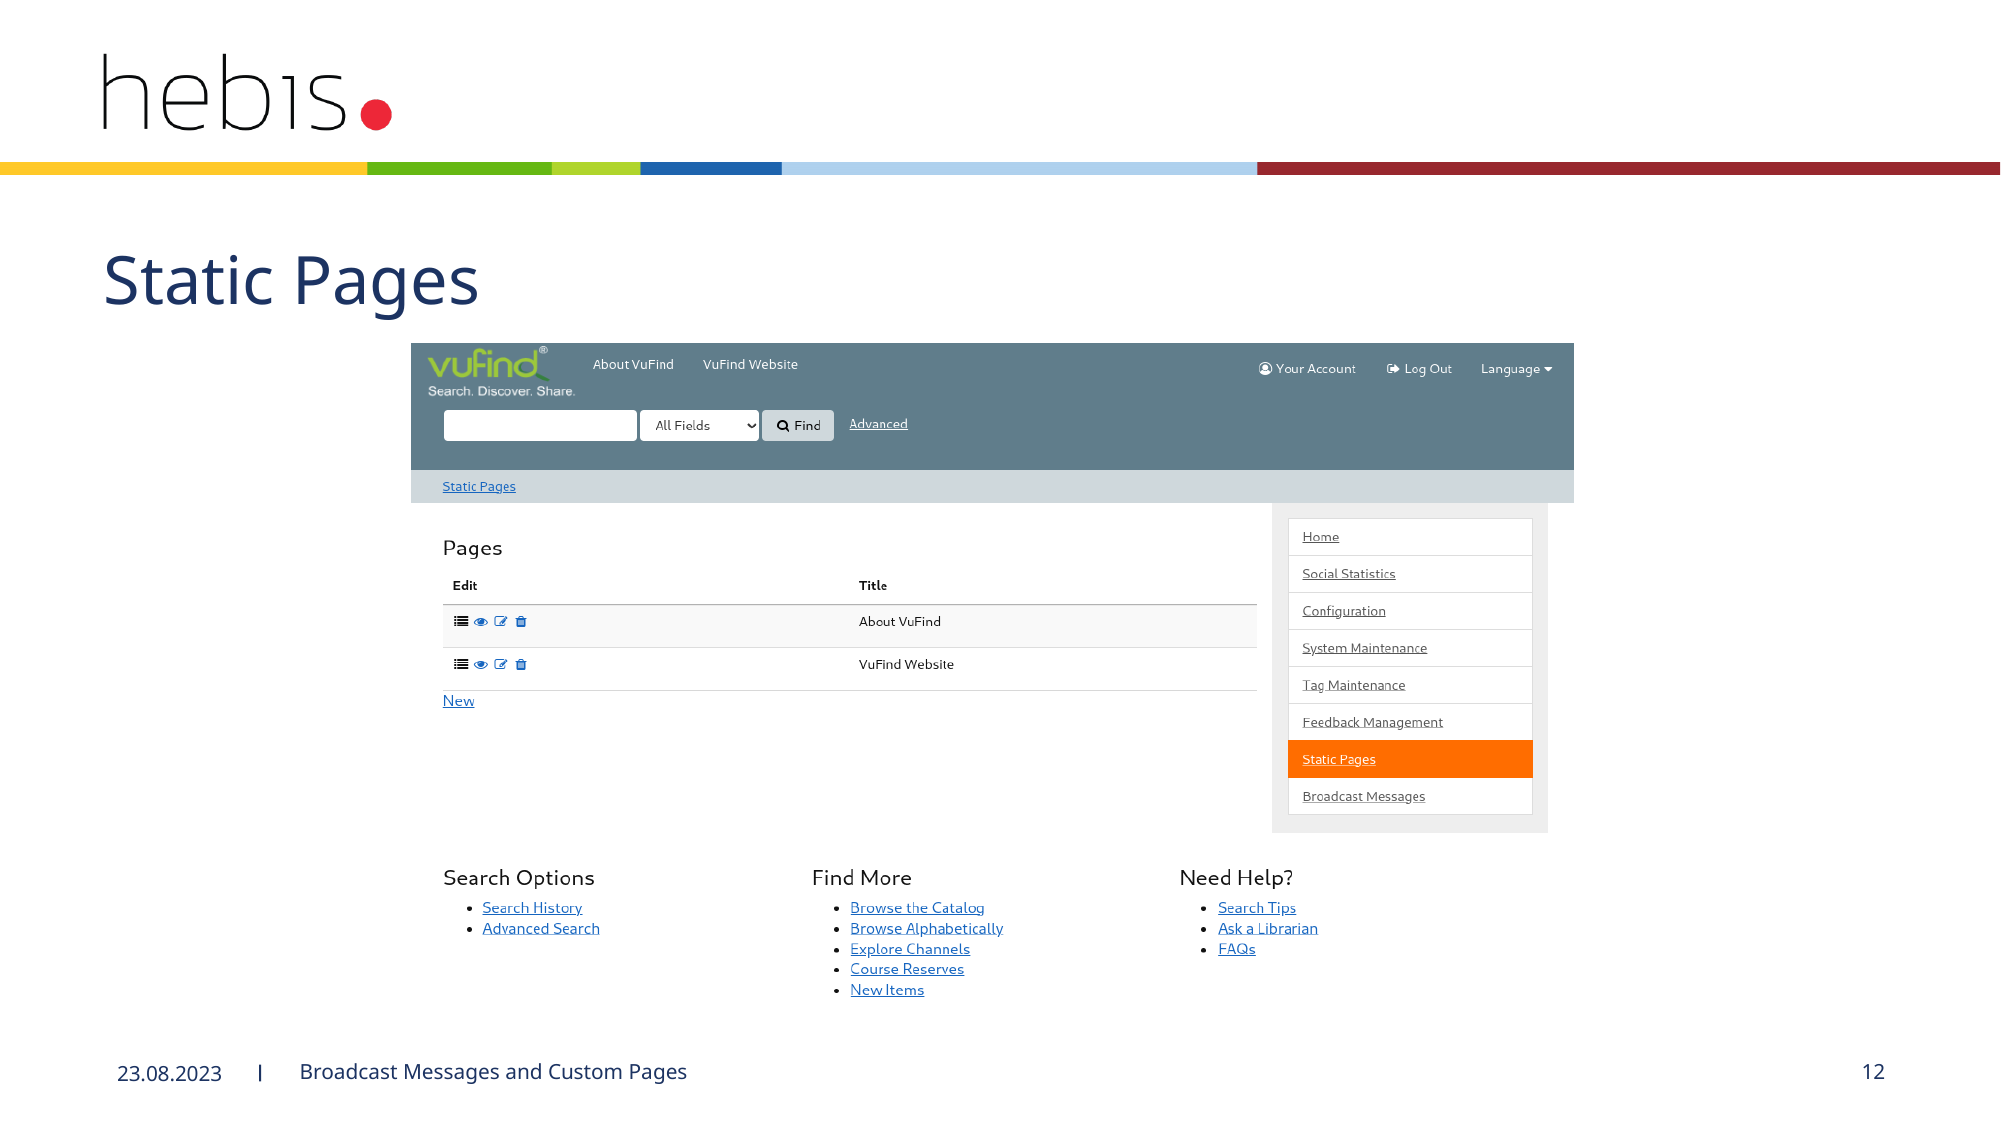

# Static Pages
23.08.2023
Broadcast Messages and Custom Pages
12